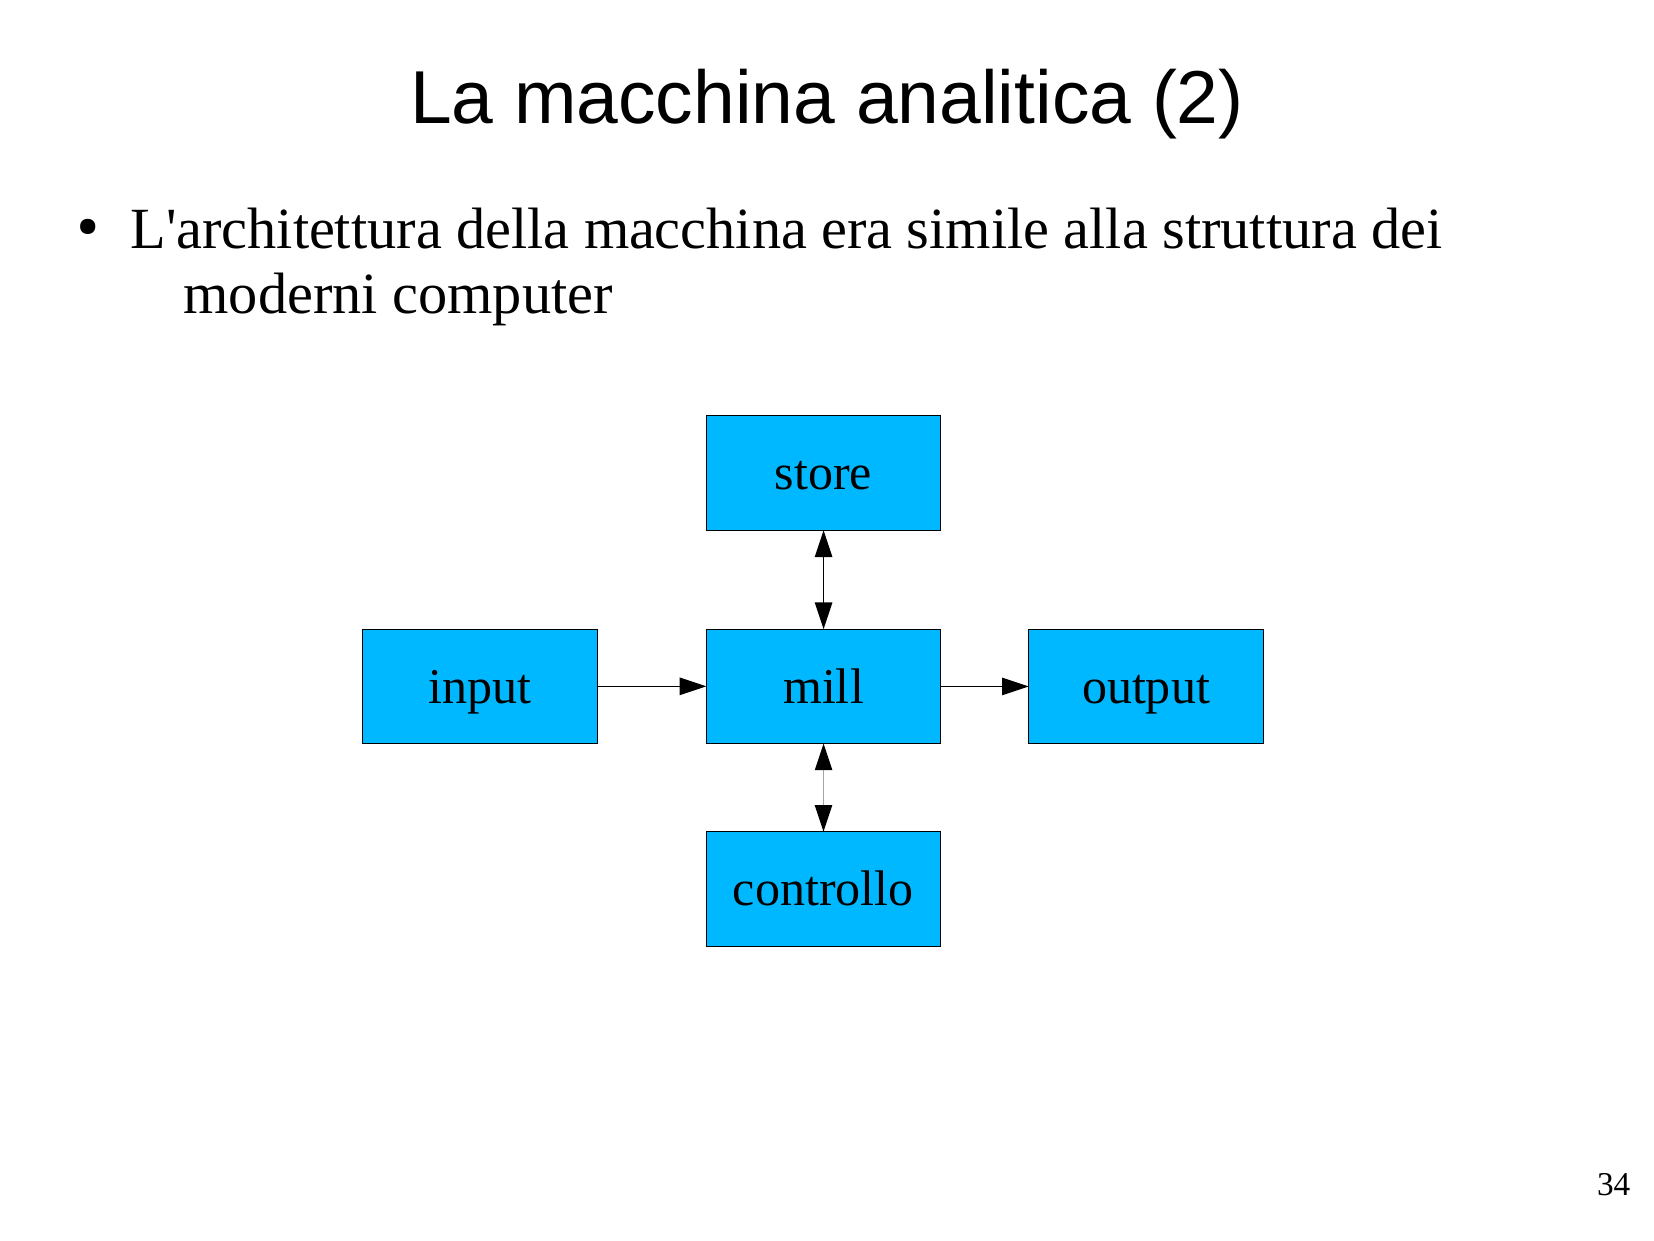

# La macchina analitica (2)
L'architettura della macchina era simile alla struttura dei moderni computer
store
input
mill
output
controllo